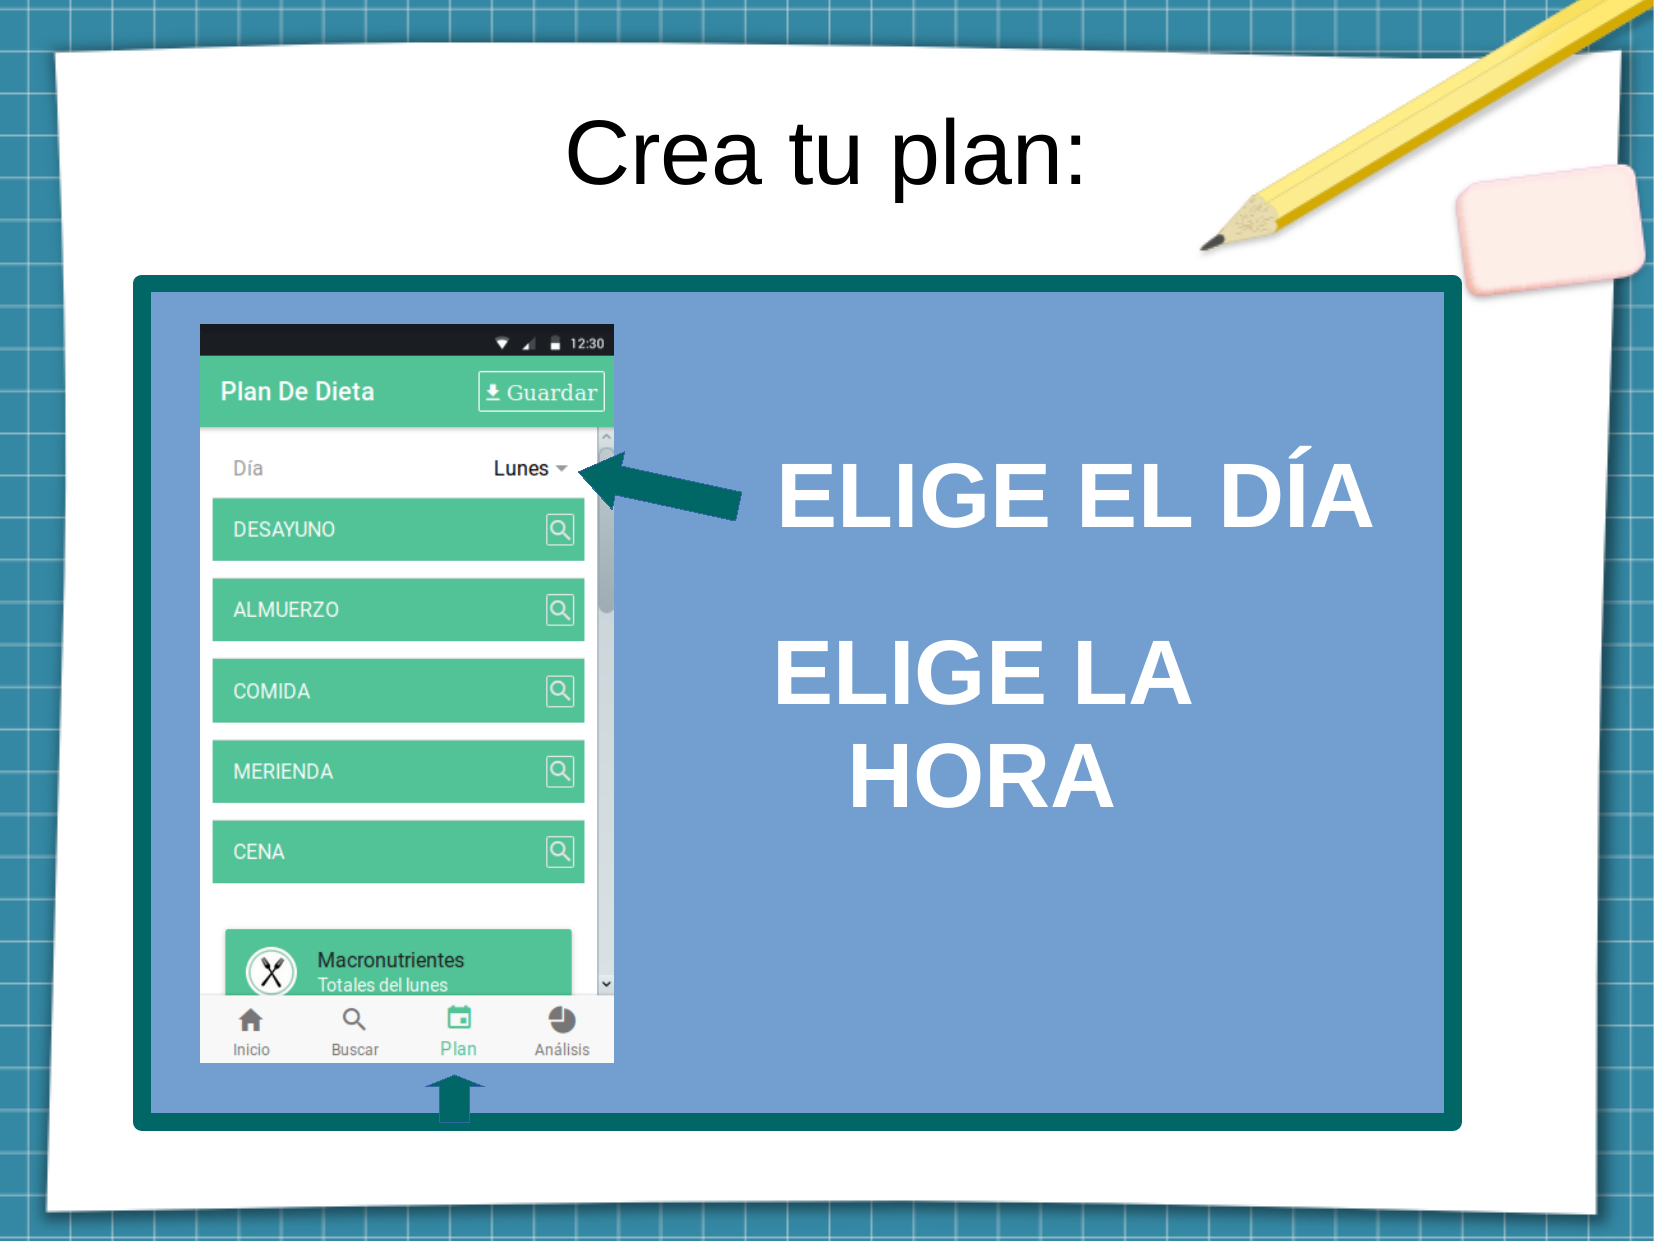

# Crea tu plan:
ELIGE EL DÍA
ELIGE LA HORA